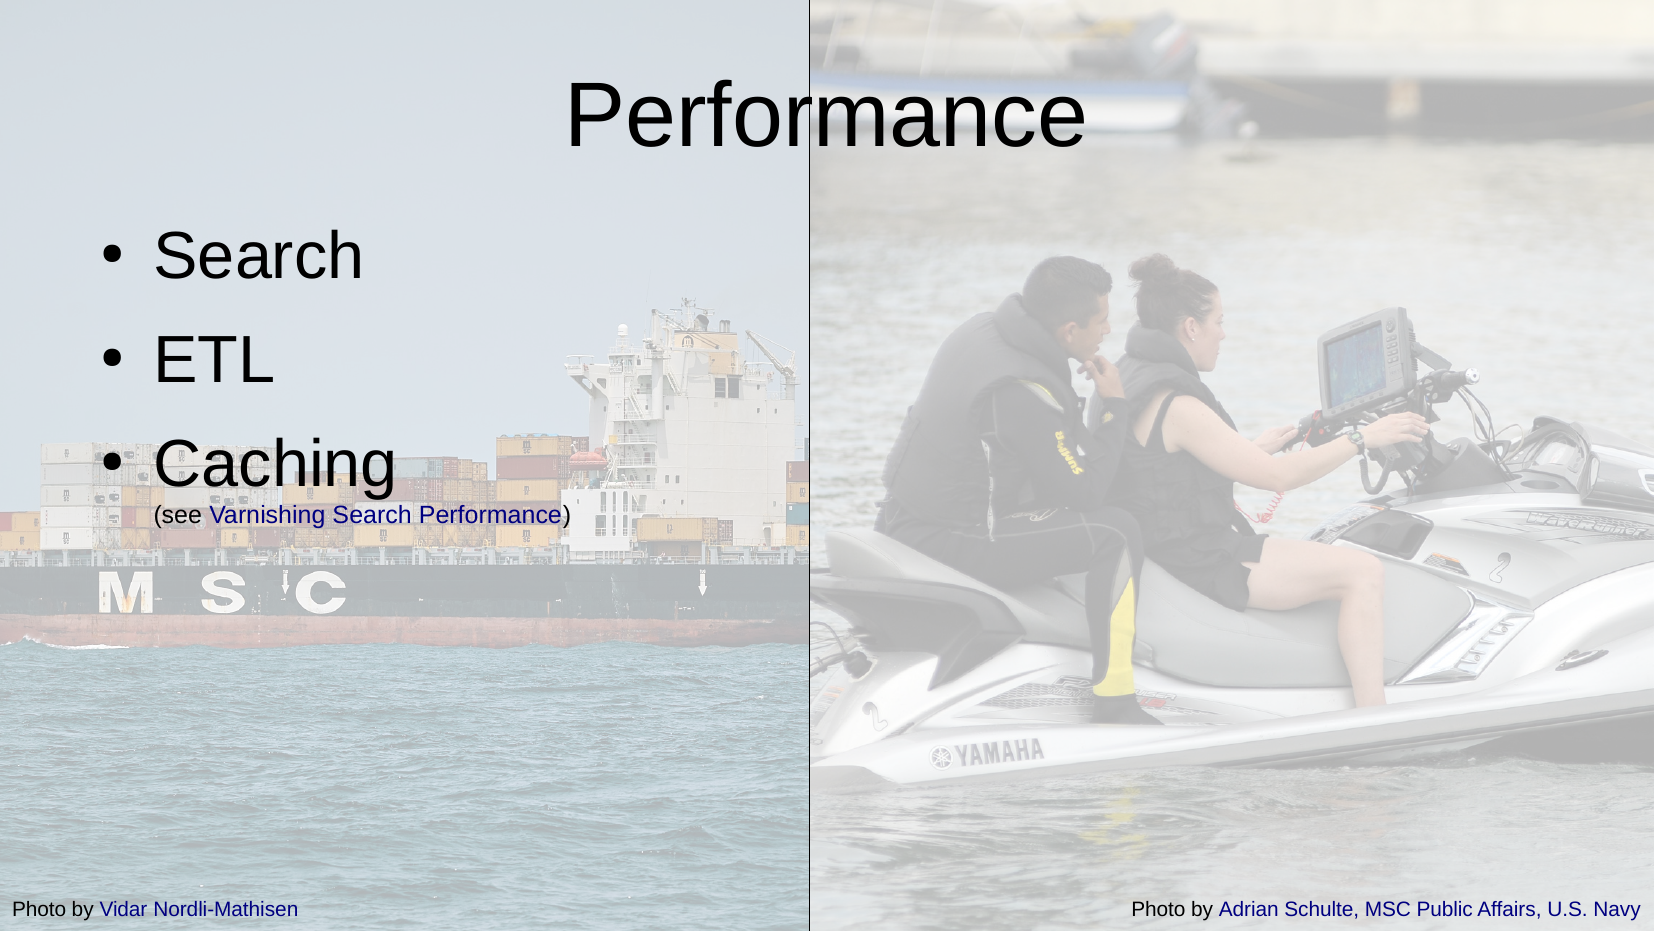

# Performance
Search
ETL
Caching
(see Varnishing Search Performance)
Photo by Vidar Nordli-Mathisen
Photo by Adrian Schulte, MSC Public Affairs, U.S. Navy